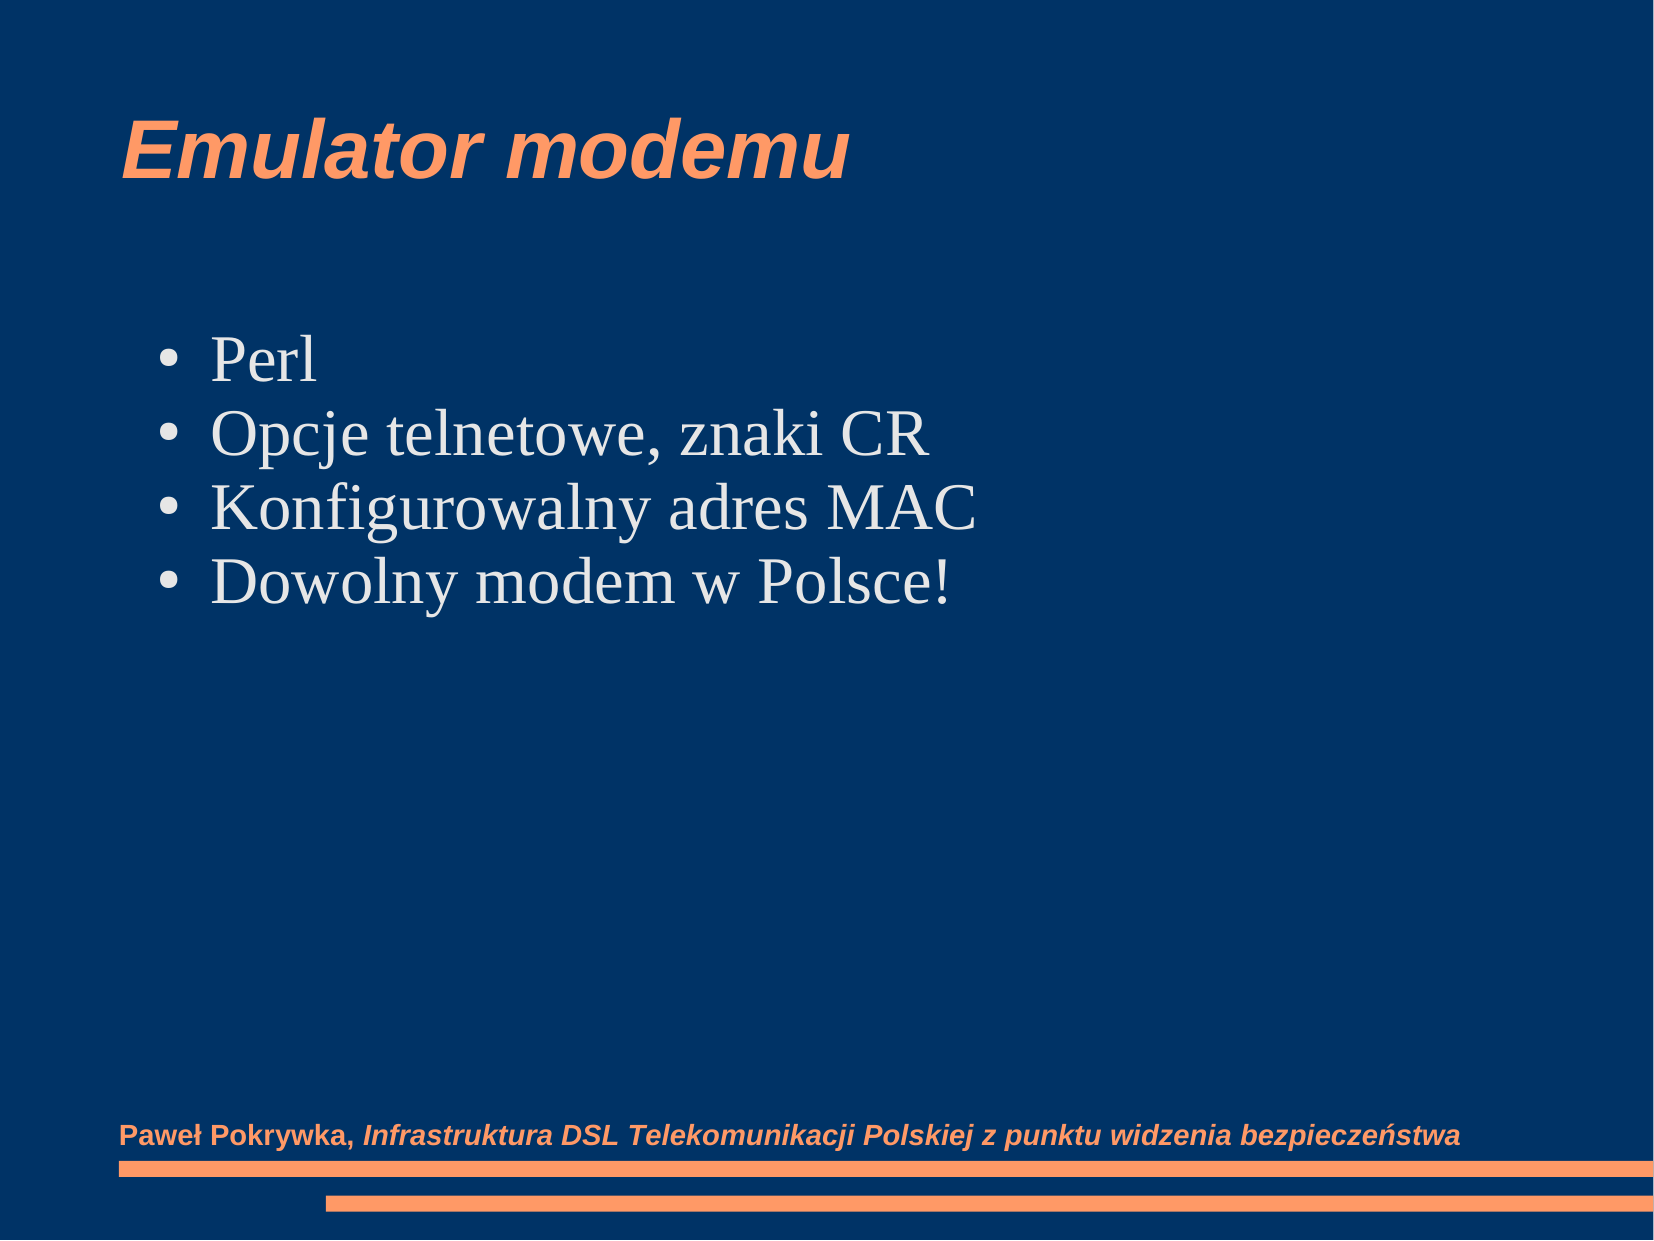

# Emulator modemu
Perl
Opcje telnetowe, znaki CR
Konfigurowalny adres MAC
Dowolny modem w Polsce!
Paweł Pokrywka, Infrastruktura DSL Telekomunikacji Polskiej z punktu widzenia bezpieczeństwa